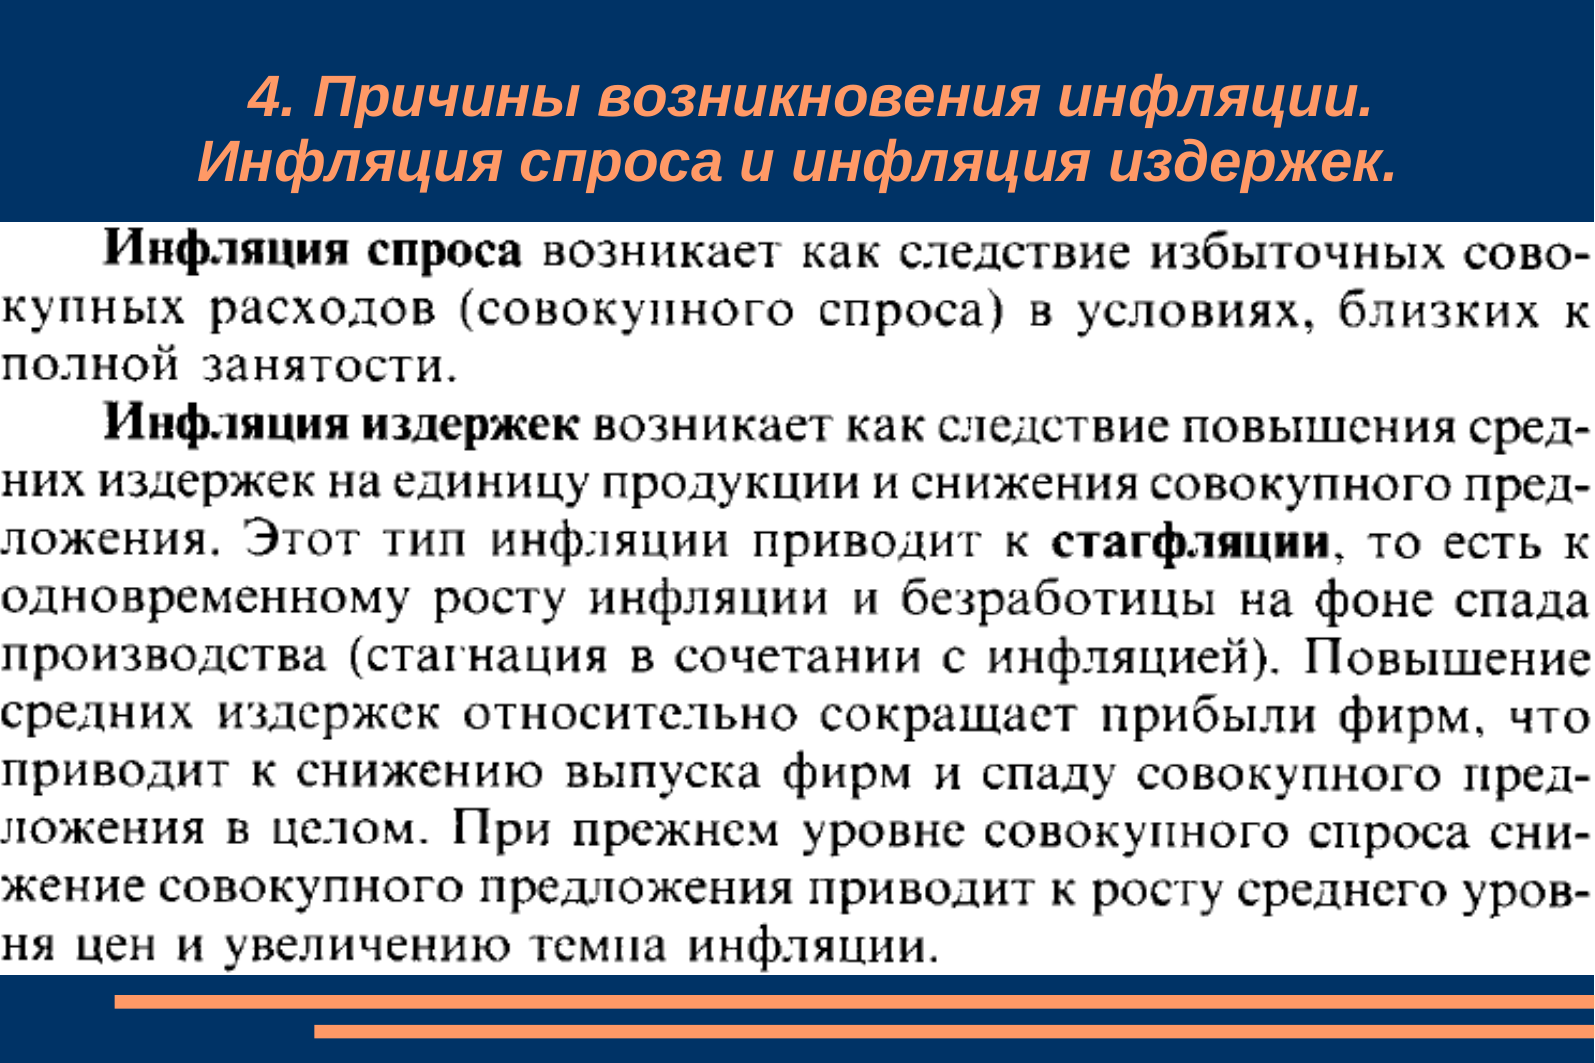

# 4. Причины возникновения инфляции. Инфляция спроса и инфляция издержек.